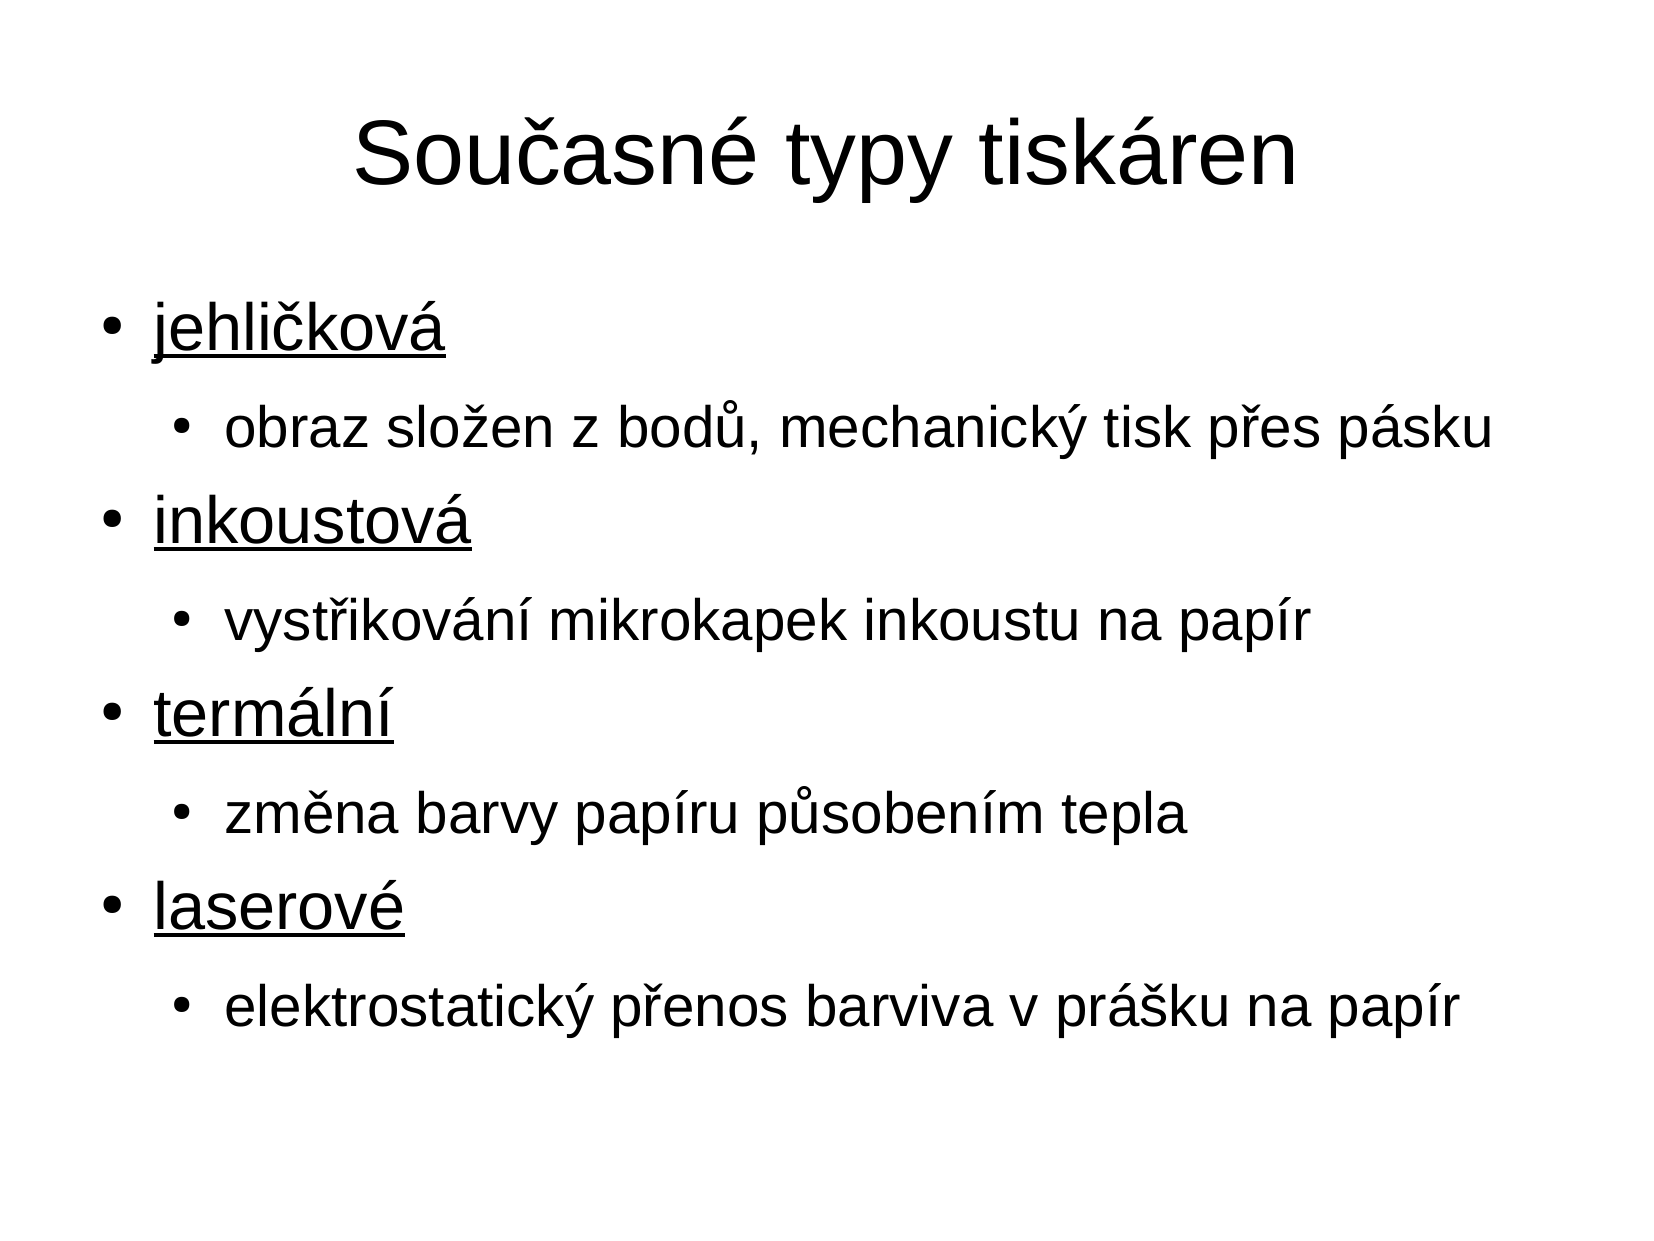

# Současné typy tiskáren
jehličková
obraz složen z bodů, mechanický tisk přes pásku
inkoustová
vystřikování mikrokapek inkoustu na papír
termální
změna barvy papíru působením tepla
laserové
elektrostatický přenos barviva v prášku na papír